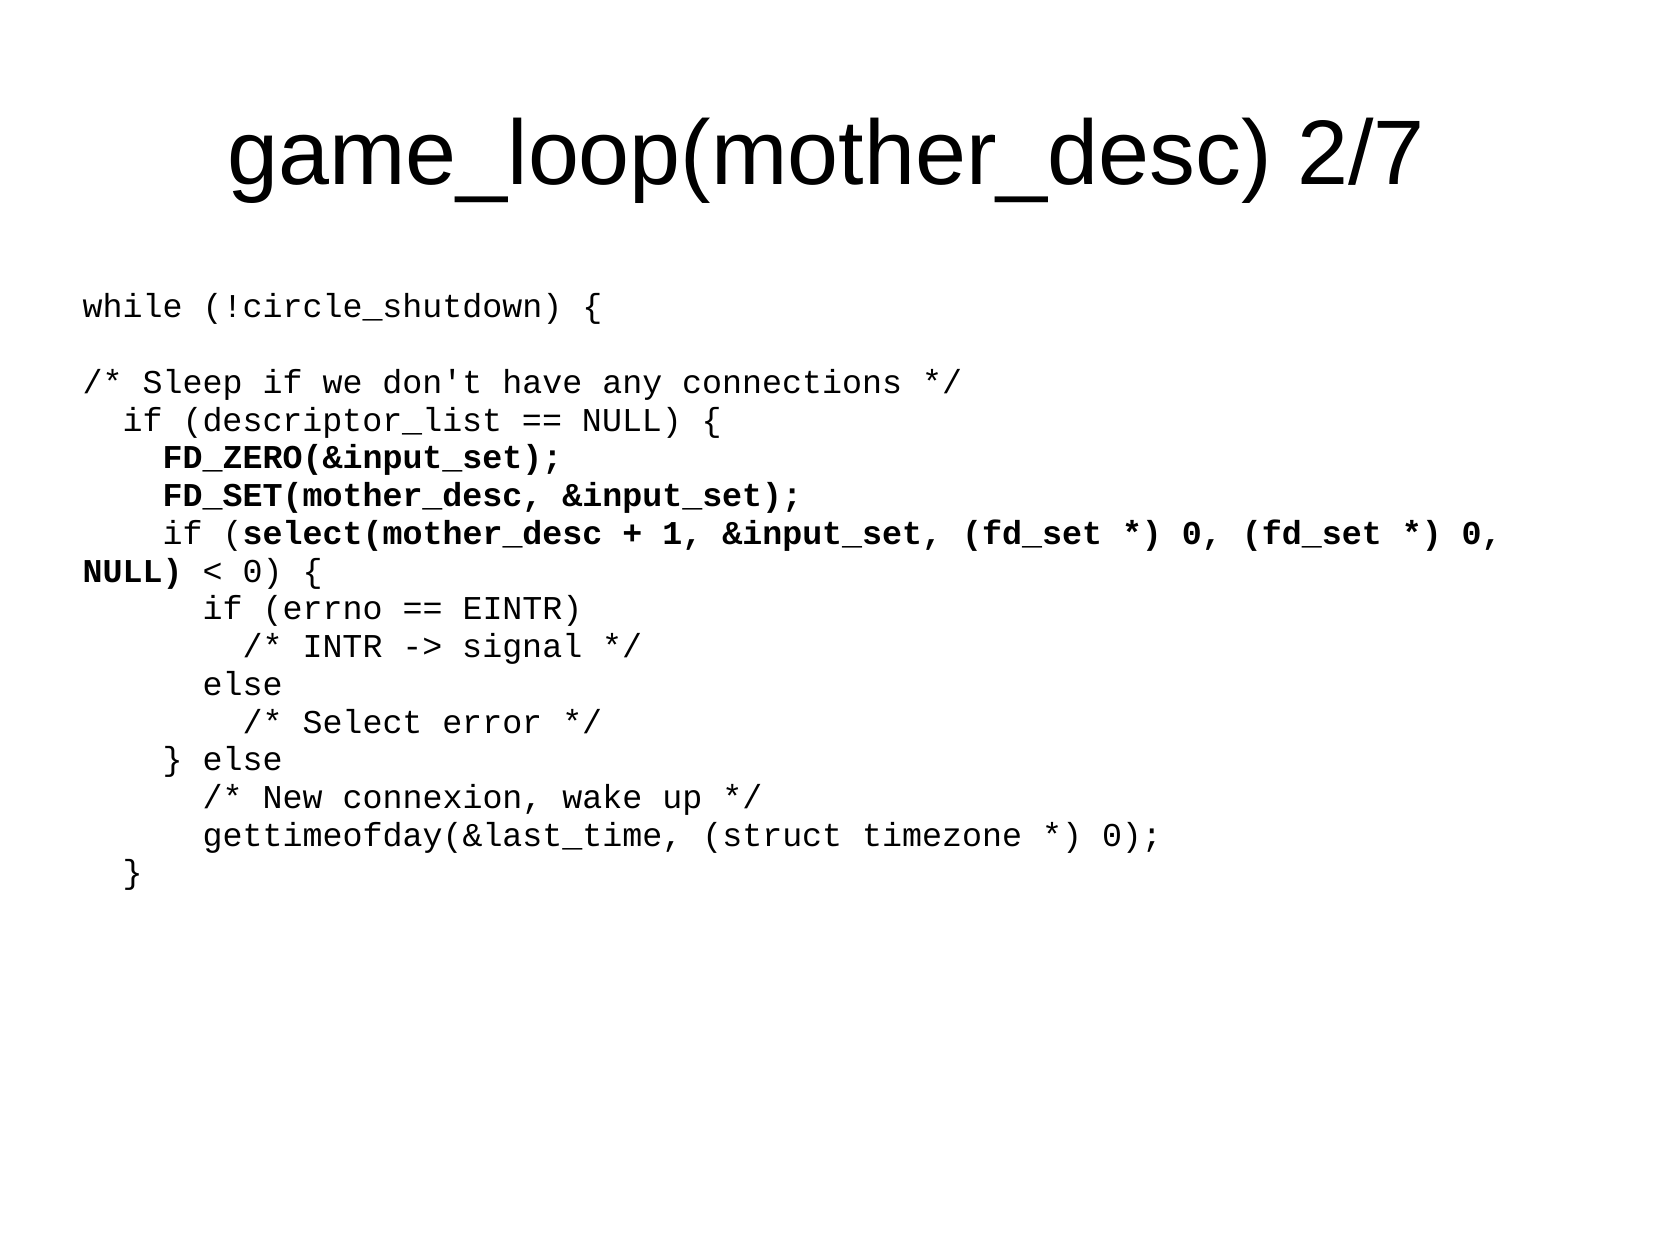

# game_loop(mother_desc) 2/7
while (!circle_shutdown) {
/* Sleep if we don't have any connections */
 if (descriptor_list == NULL) {
 FD_ZERO(&input_set);
 FD_SET(mother_desc, &input_set);
 if (select(mother_desc + 1, &input_set, (fd_set *) 0, (fd_set *) 0, NULL) < 0) {
 if (errno == EINTR)
 /* INTR -> signal */
 else
 /* Select error */
 } else
 /* New connexion, wake up */
 gettimeofday(&last_time, (struct timezone *) 0);
 }